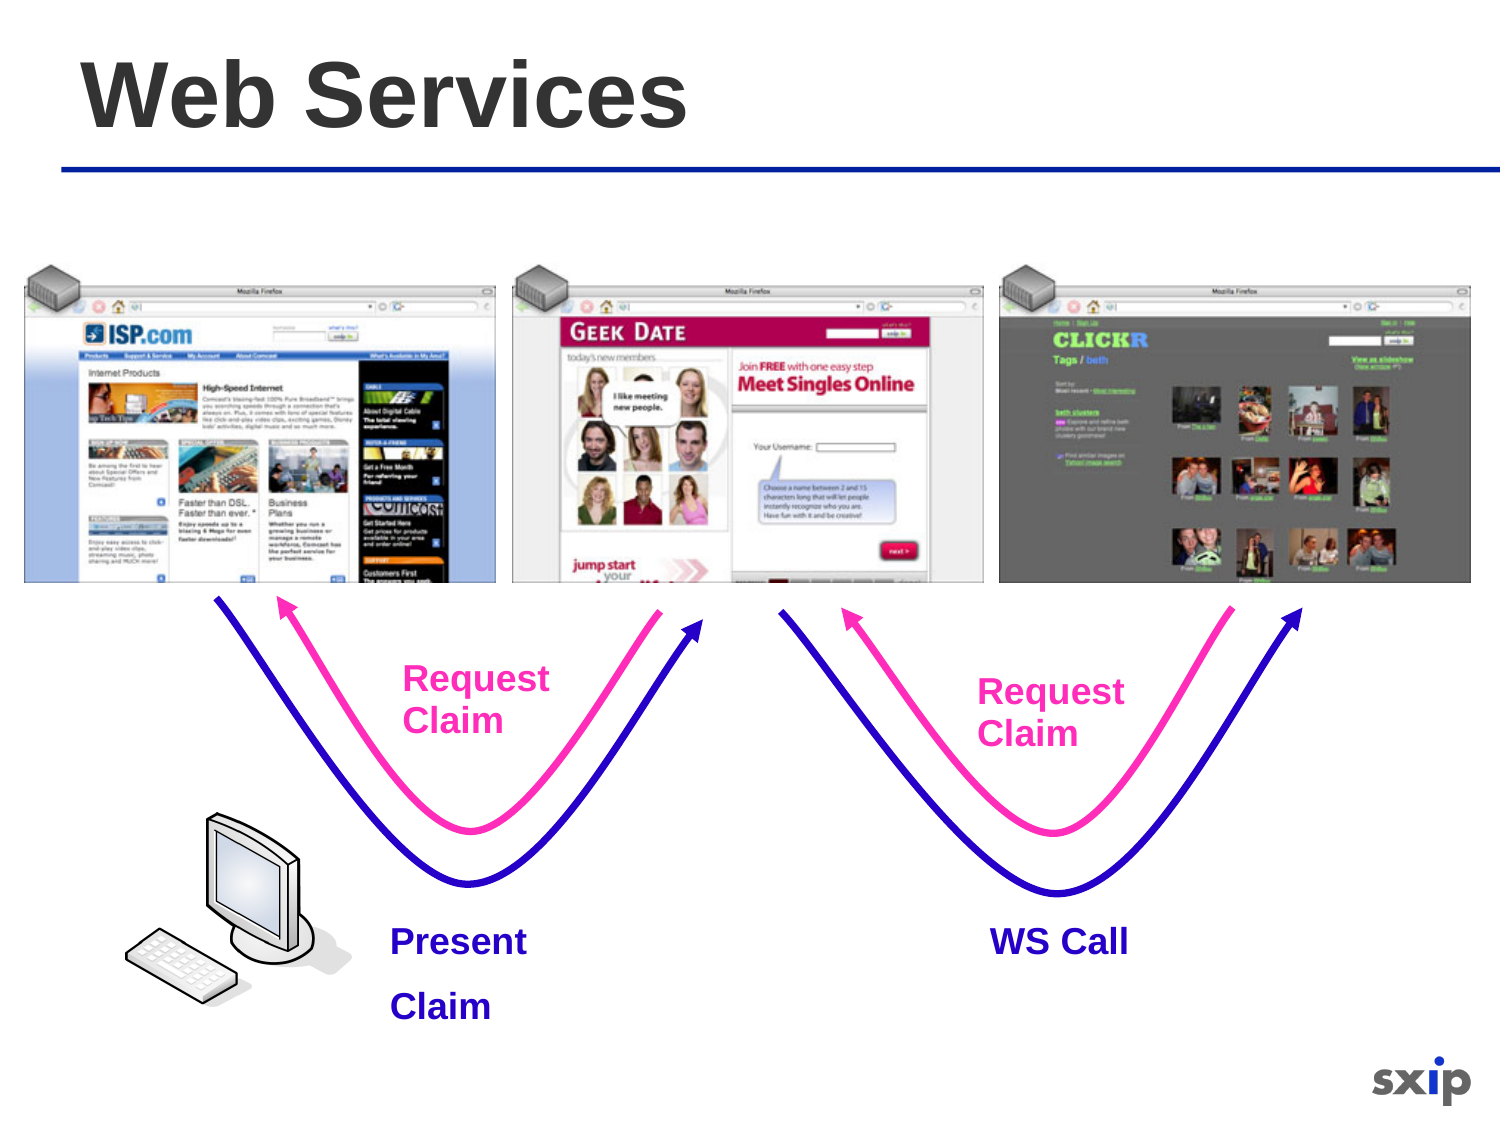

# Web Services
Request
Claim
Request
Claim
Present
Claim
WS Call